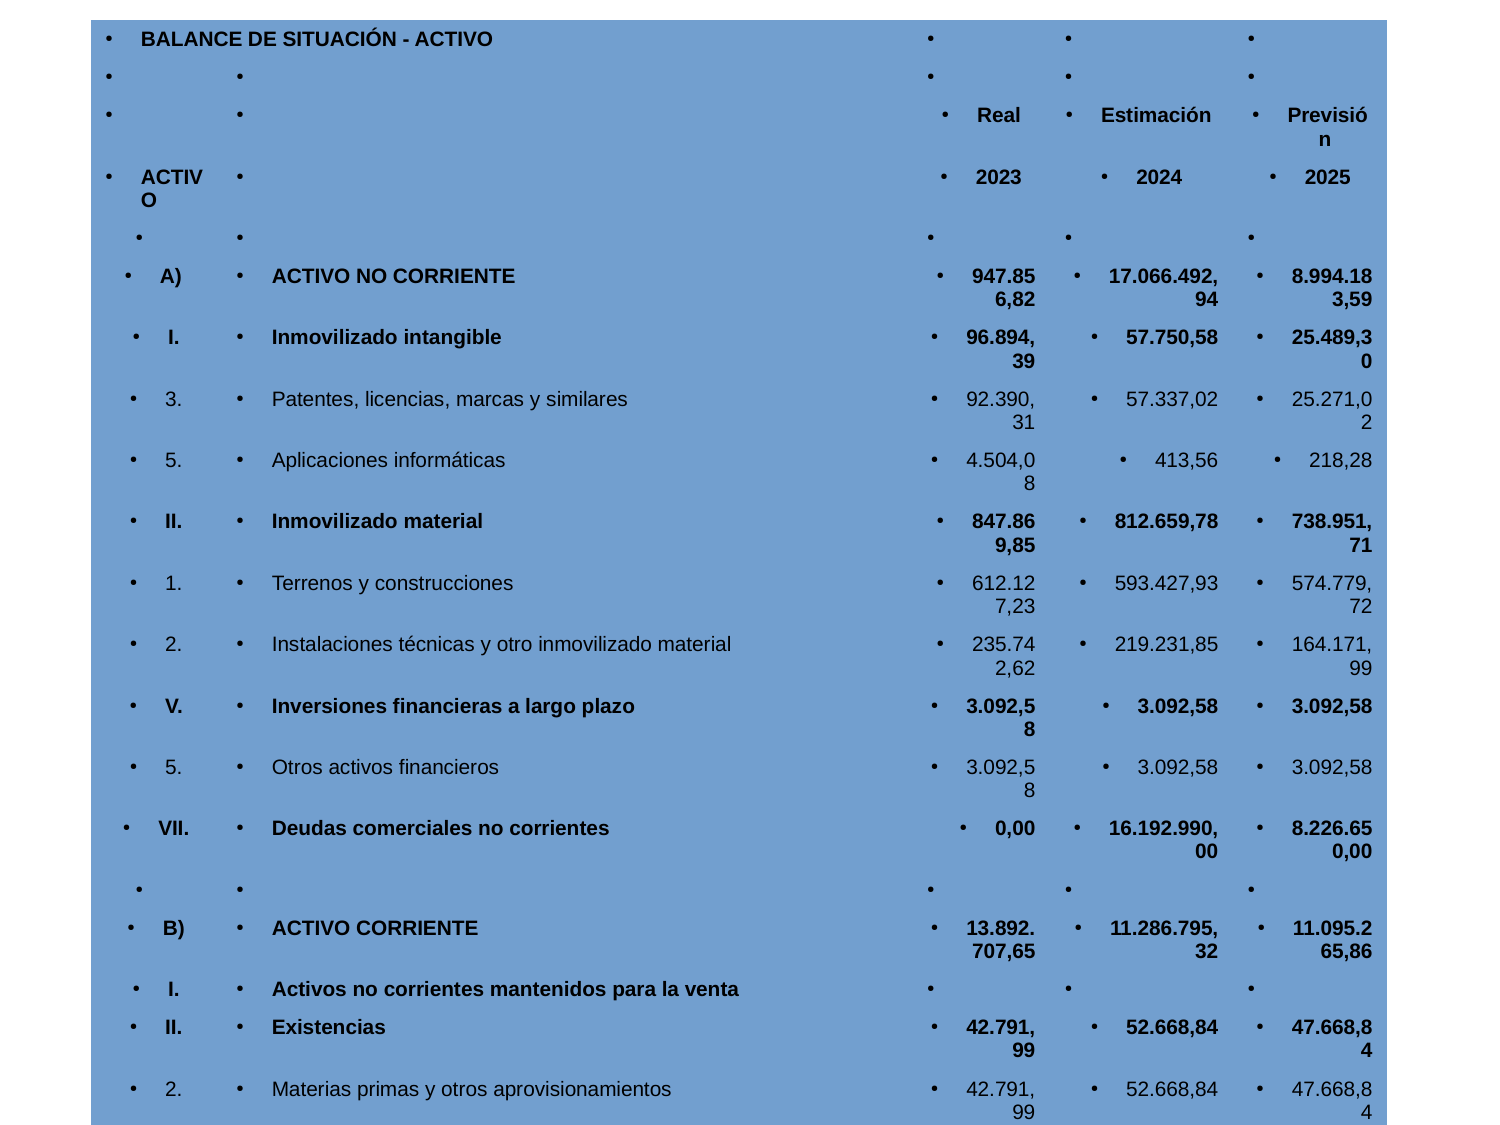

| BALANCE DE SITUACIÓN - ACTIVO | | | | |
| --- | --- | --- | --- | --- |
| | | | | |
| | | Real | Estimación | Previsión |
| ACTIVO | | 2023 | 2024 | 2025 |
| | | | | |
| A) | ACTIVO NO CORRIENTE | 947.856,82 | 17.066.492,94 | 8.994.183,59 |
| I. | Inmovilizado intangible | 96.894,39 | 57.750,58 | 25.489,30 |
| 3. | Patentes, licencias, marcas y similares | 92.390,31 | 57.337,02 | 25.271,02 |
| 5. | Aplicaciones informáticas | 4.504,08 | 413,56 | 218,28 |
| II. | Inmovilizado material | 847.869,85 | 812.659,78 | 738.951,71 |
| 1. | Terrenos y construcciones | 612.127,23 | 593.427,93 | 574.779,72 |
| 2. | Instalaciones técnicas y otro inmovilizado material | 235.742,62 | 219.231,85 | 164.171,99 |
| V. | Inversiones financieras a largo plazo | 3.092,58 | 3.092,58 | 3.092,58 |
| 5. | Otros activos financieros | 3.092,58 | 3.092,58 | 3.092,58 |
| VII. | Deudas comerciales no corrientes | 0,00 | 16.192.990,00 | 8.226.650,00 |
| | | | | |
| B) | ACTIVO CORRIENTE | 13.892.707,65 | 11.286.795,32 | 11.095.265,86 |
| I. | Activos no corrientes mantenidos para la venta | | | |
| II. | Existencias | 42.791,99 | 52.668,84 | 47.668,84 |
| 2. | Materias primas y otros aprovisionamientos | 42.791,99 | 52.668,84 | 47.668,84 |
| b) | Materias primas y otros aprovisionamientos a corto plazo | 42.791,99 | 52.668,84 | 47.668,84 |
| III. | Deudores comerciales y otras cuentas a cobrar | 6.799.577,95 | 8.109.609,03 | 8.088.994,33 |
| 1. | Clientes por ventas y prestaciones de servicios | 58.466,58 | 130.039,03 | 122.654,33 |
| b) | Clientes por ventas y prestaciones de servicios a corto plazo | 58.466,58 | 130.039,03 | 122.654,33 |
| 2. | Clientes empresas del grupo y asociadas | 19.750,76 | 0,00 | 0,00 |
| 6. | Otros créditos con las administraciones públicas | 6.721.360,61 | 7.979.570,00 | 7.966.340,00 |
| a) | Excmo. Cabildo Insular de Tenerife, deudor por subvenciones concedidas | 6.621.000,00 | 7.979.570,00 | 7.966.340,00 |
| b) | Resto de otros créditos con las administraciones públicas | 100.360,61 | 0,00 | 0,00 |
| VI. | Periodificaciones a corto plazo | 112.776,58 | 45.000,00 | 45.000,00 |
| VII. | Efectivo y otros activos líquidos equivalentes | 6.937.561,13 | 3.079.517,45 | 2.913.602,69 |
| 1. | Tesorería | 6.937.561,13 | 3.079.517,45 | 2.913.602,69 |
| 2. | Otros activos líquidos equivalentes | | | |
| | | | | |
| TOTAL ACTIVO (A+B) | | 14.840.564,47 | 28.353.288,26 | 20.089.449,45 |